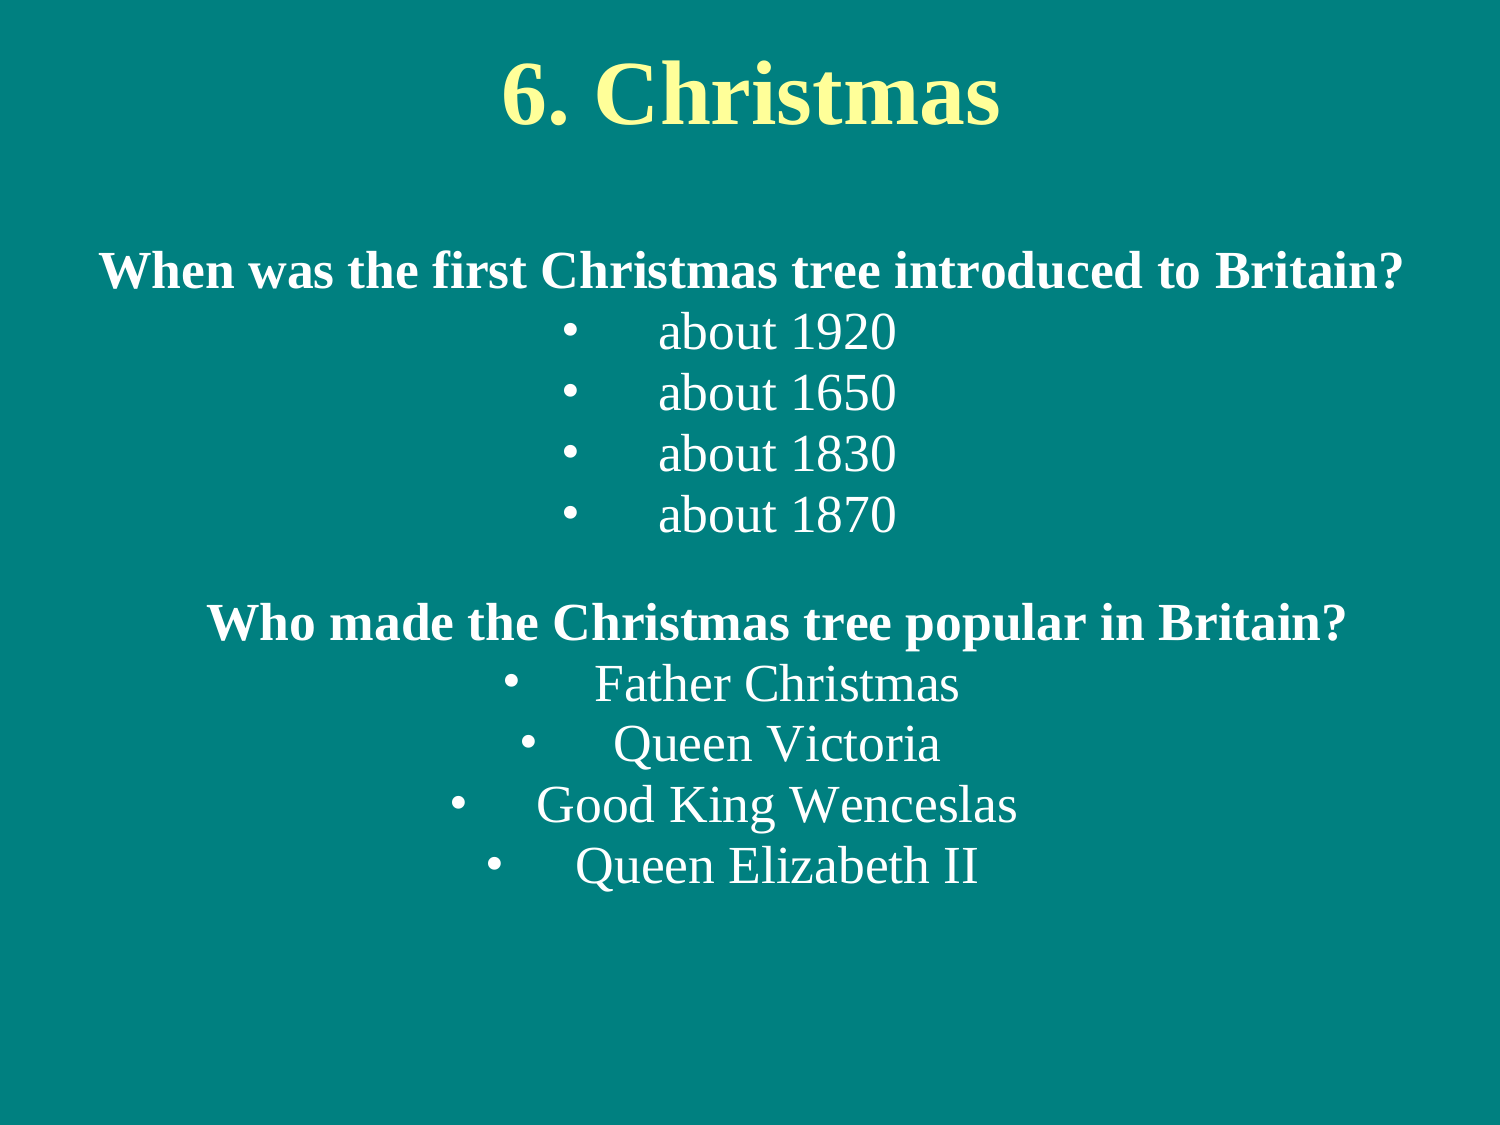

# 6. Christmas
When was the first Christmas tree introduced to Britain?
about 1920
about 1650
about 1830
about 1870
Who made the Christmas tree popular in Britain?
Father Christmas
Queen Victoria
Good King Wenceslas
Queen Elizabeth II